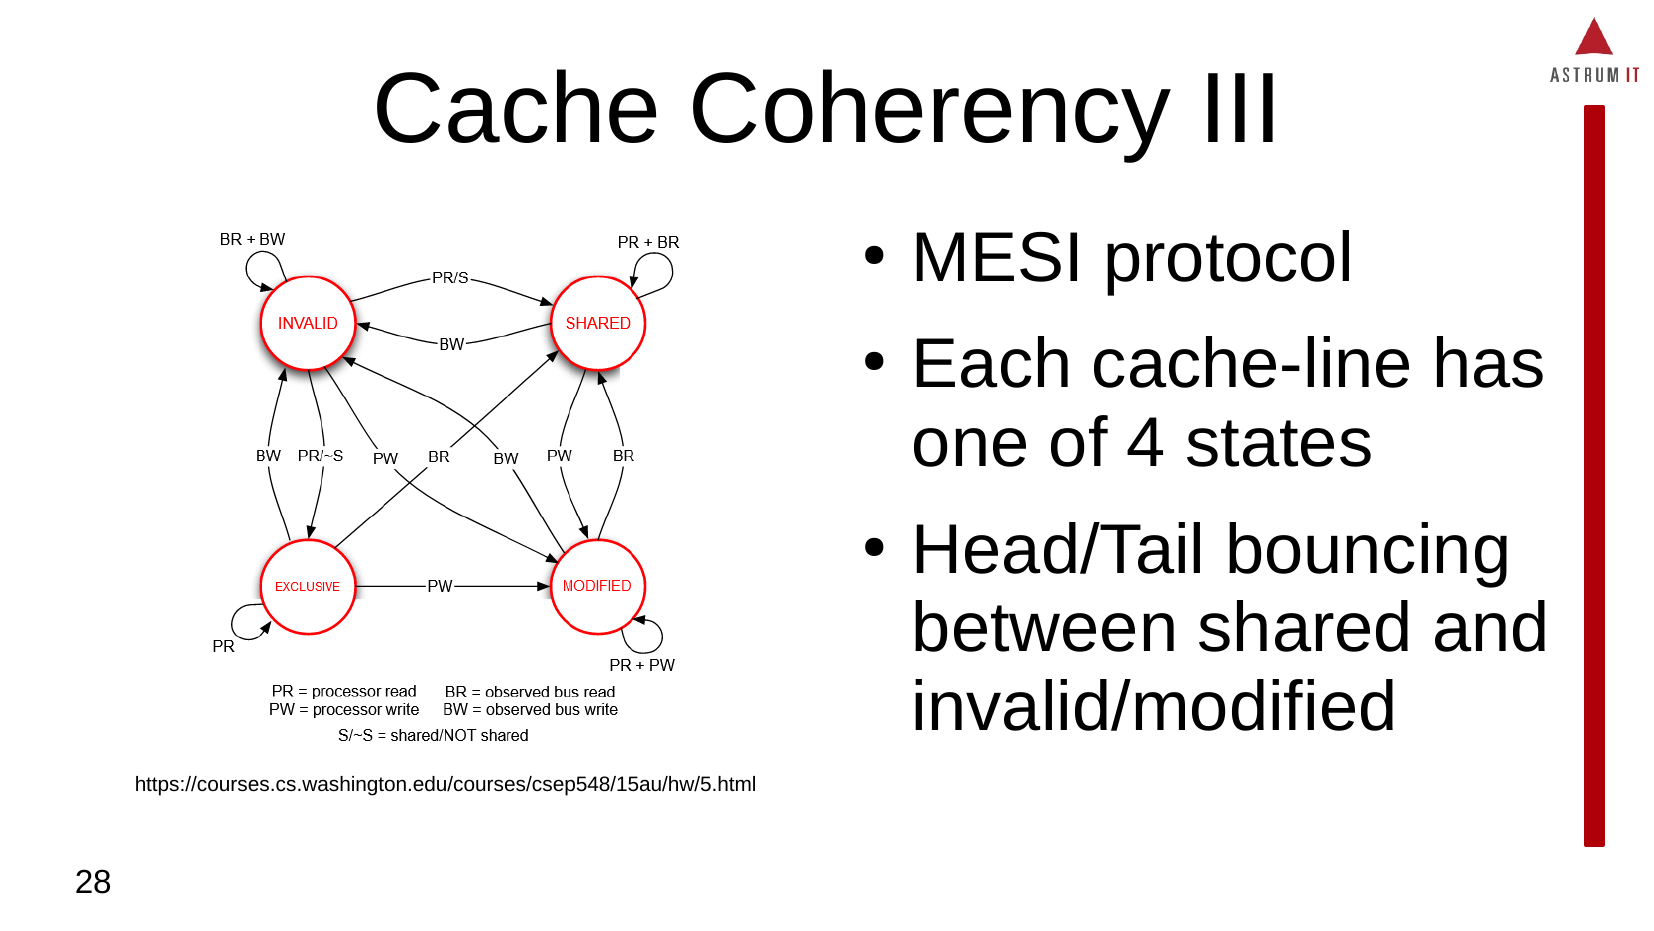

# Cache Coherency III
MESI protocol
Each cache-line has one of 4 states
Head/Tail bouncing between shared and invalid/modified
https://courses.cs.washington.edu/courses/csep548/15au/hw/5.html